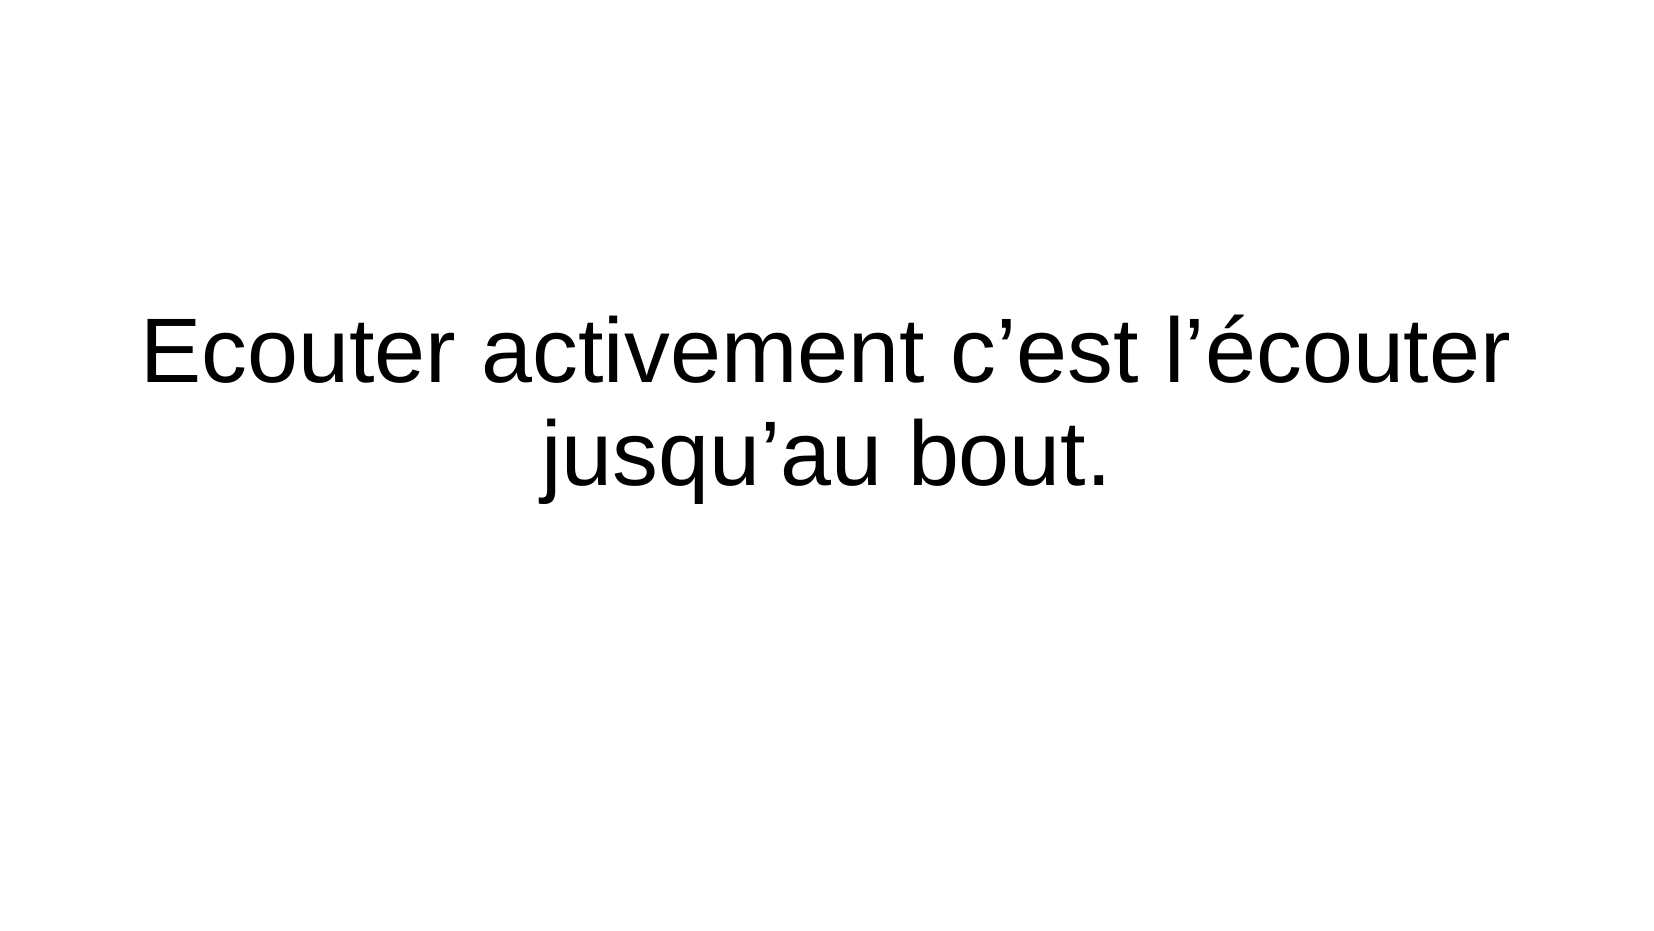

# Ecouter activement c’est l’écouter jusqu’au bout.